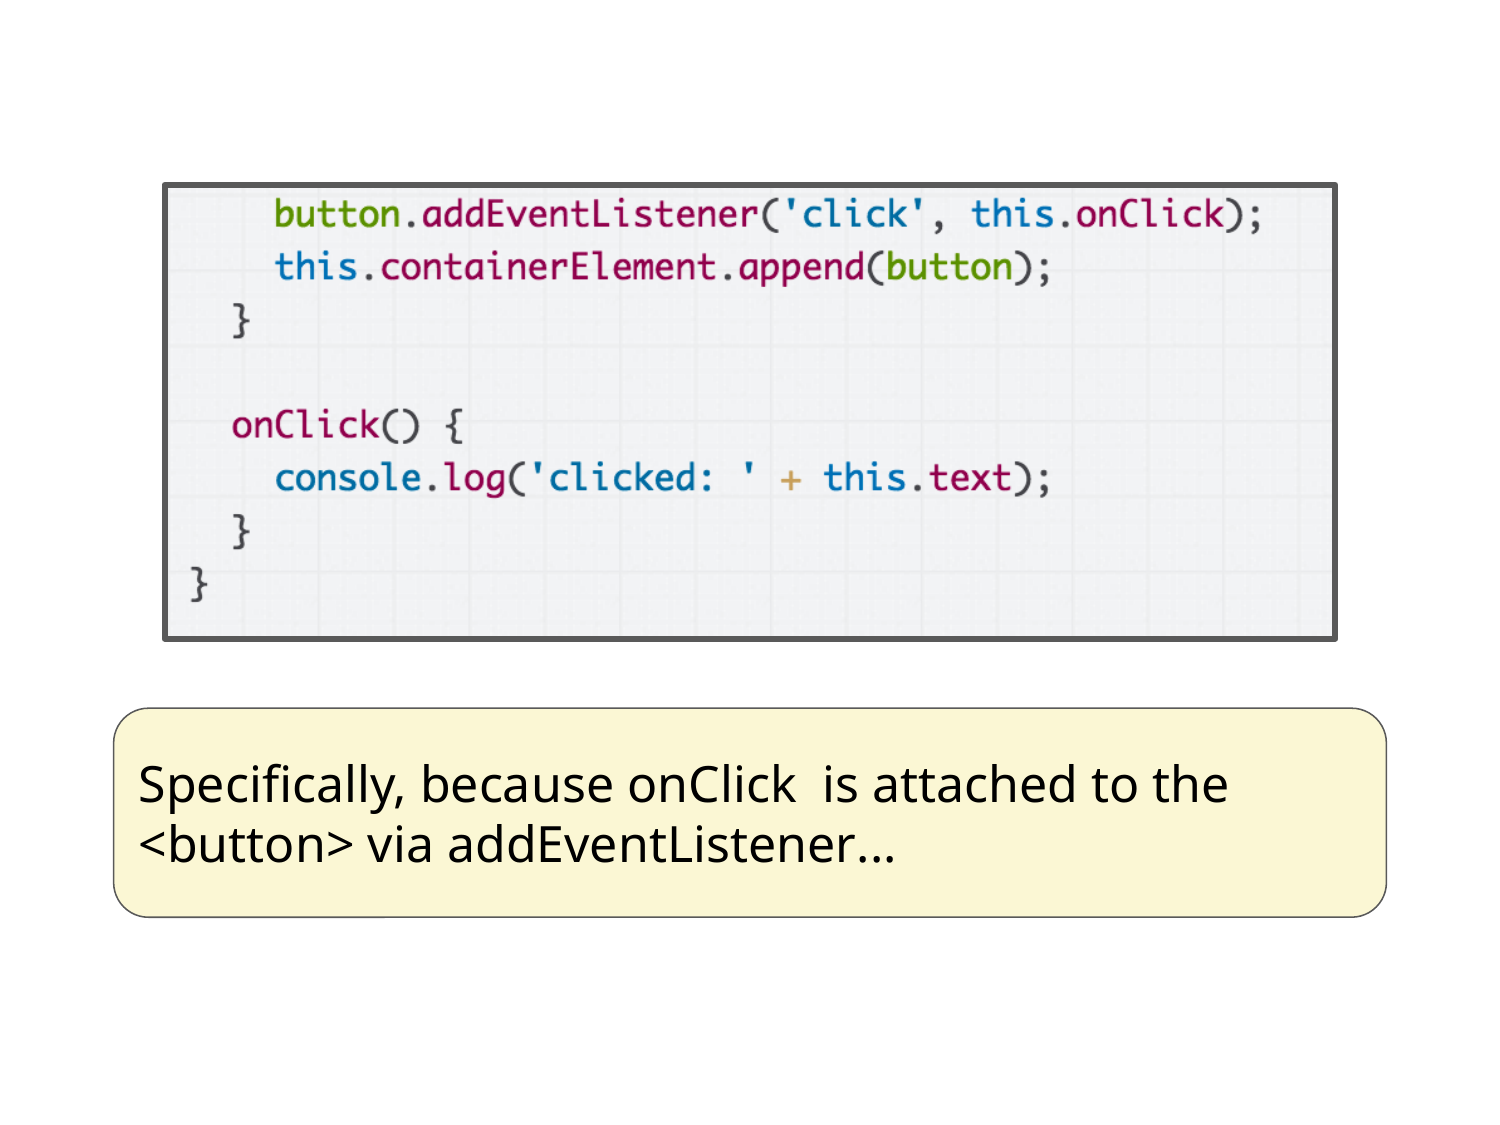

Specifically, because onClick is attached to the <button> via addEventListener...